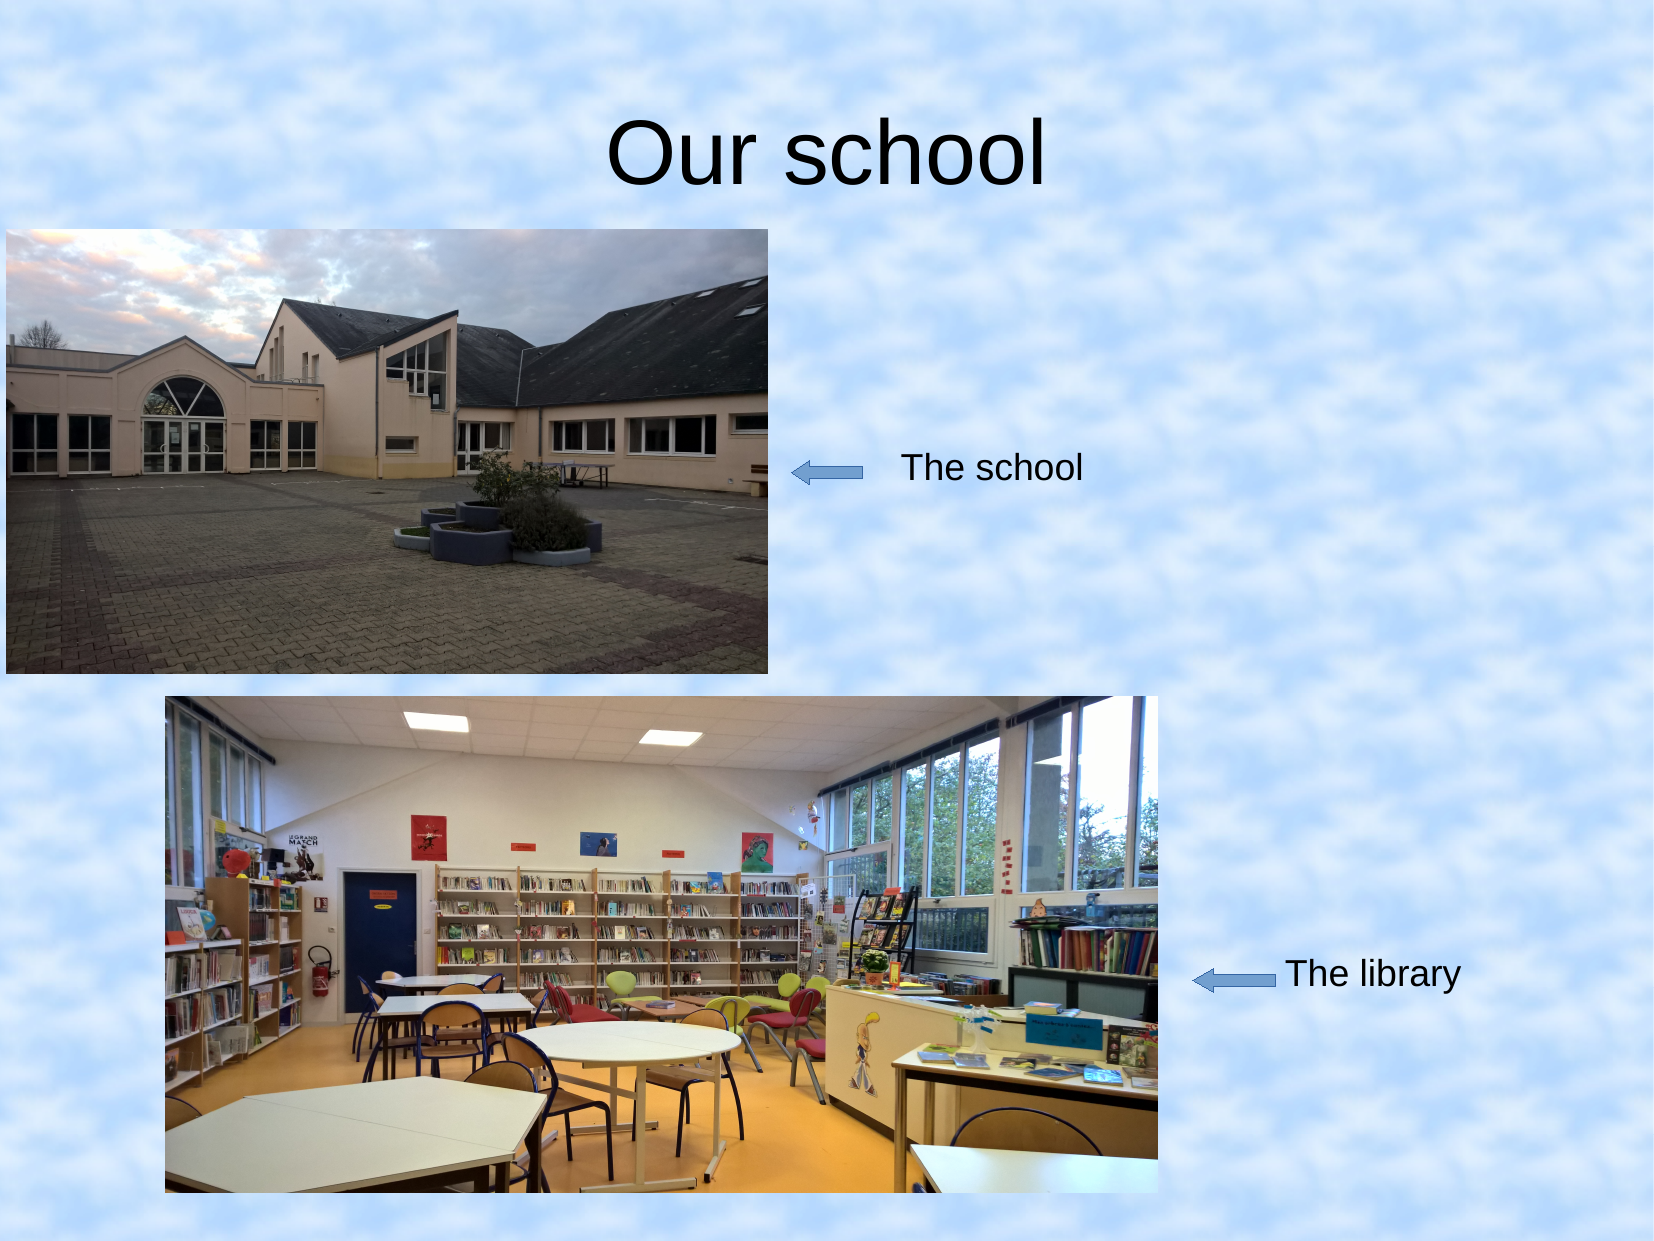

# Our school
The school
	The library